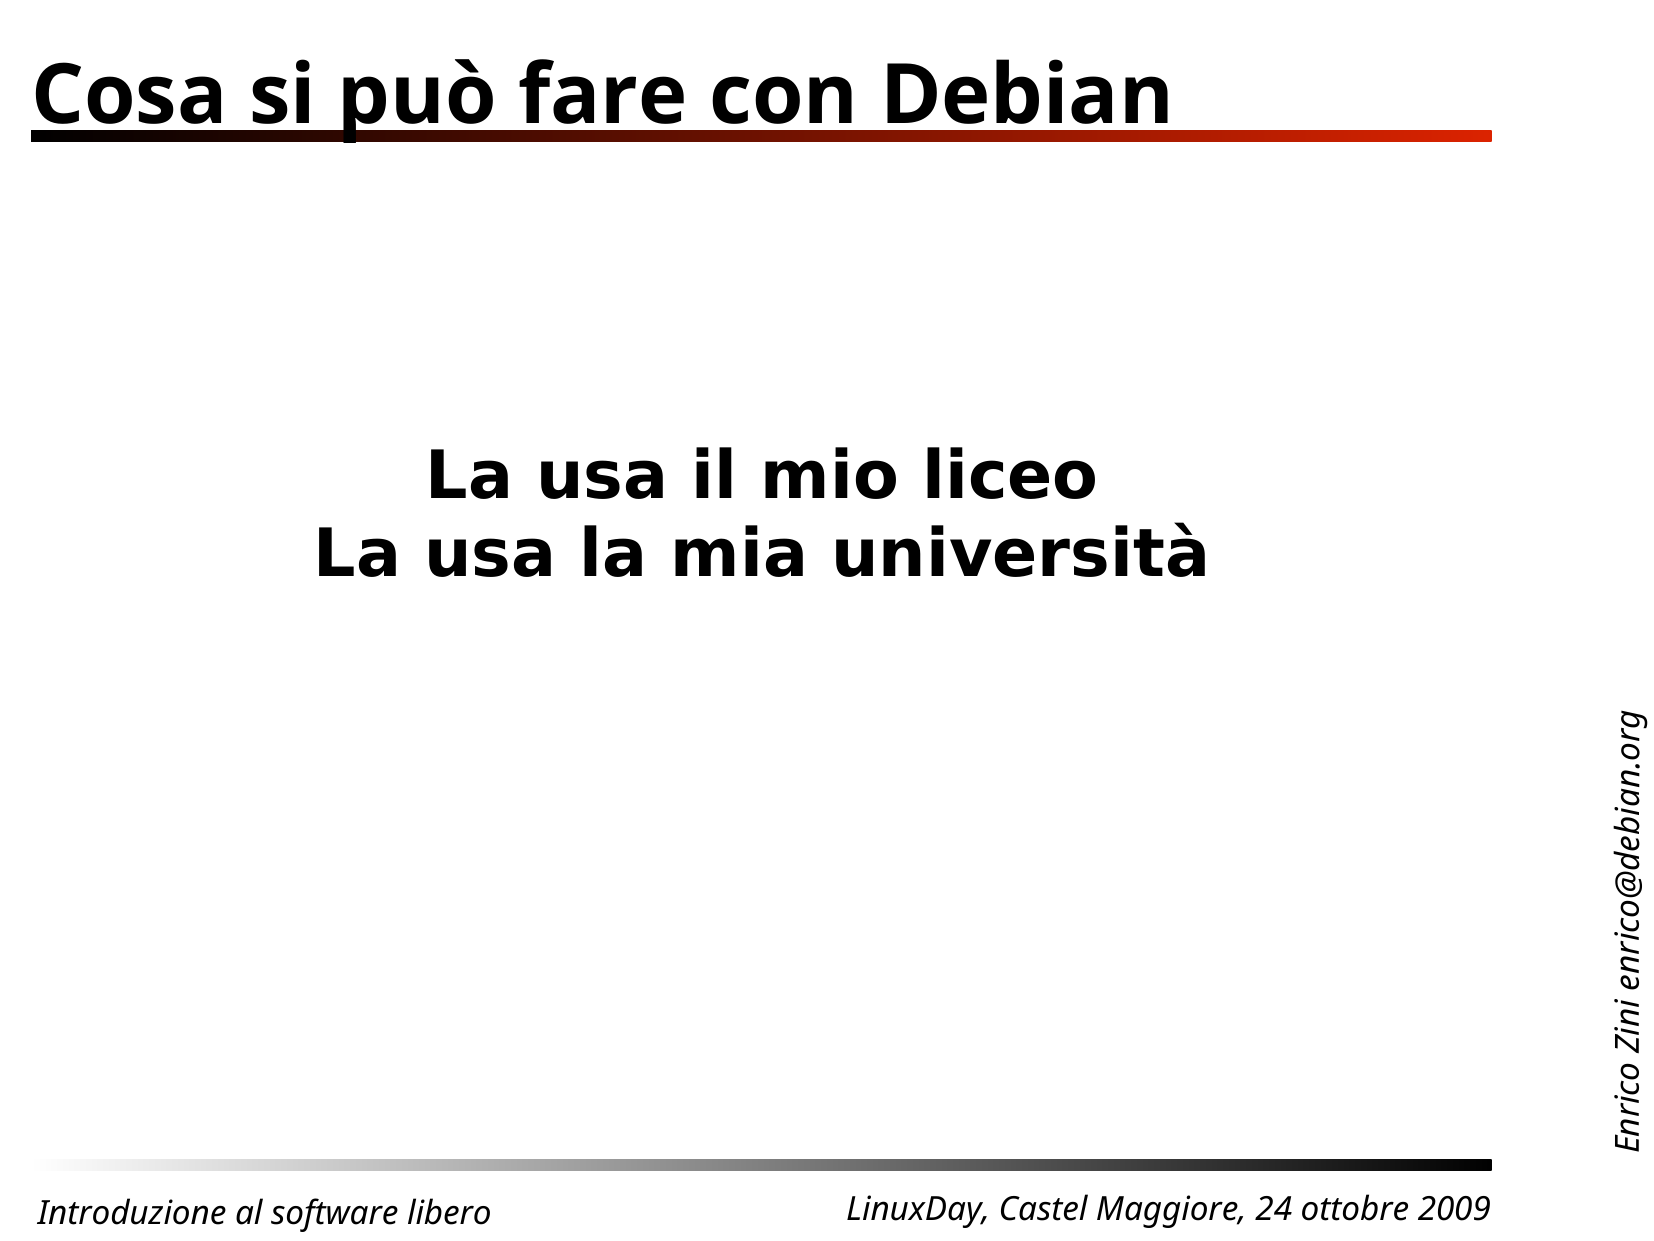

Cosa si può fare con Debian
La usa il mio liceo
La usa la mia università